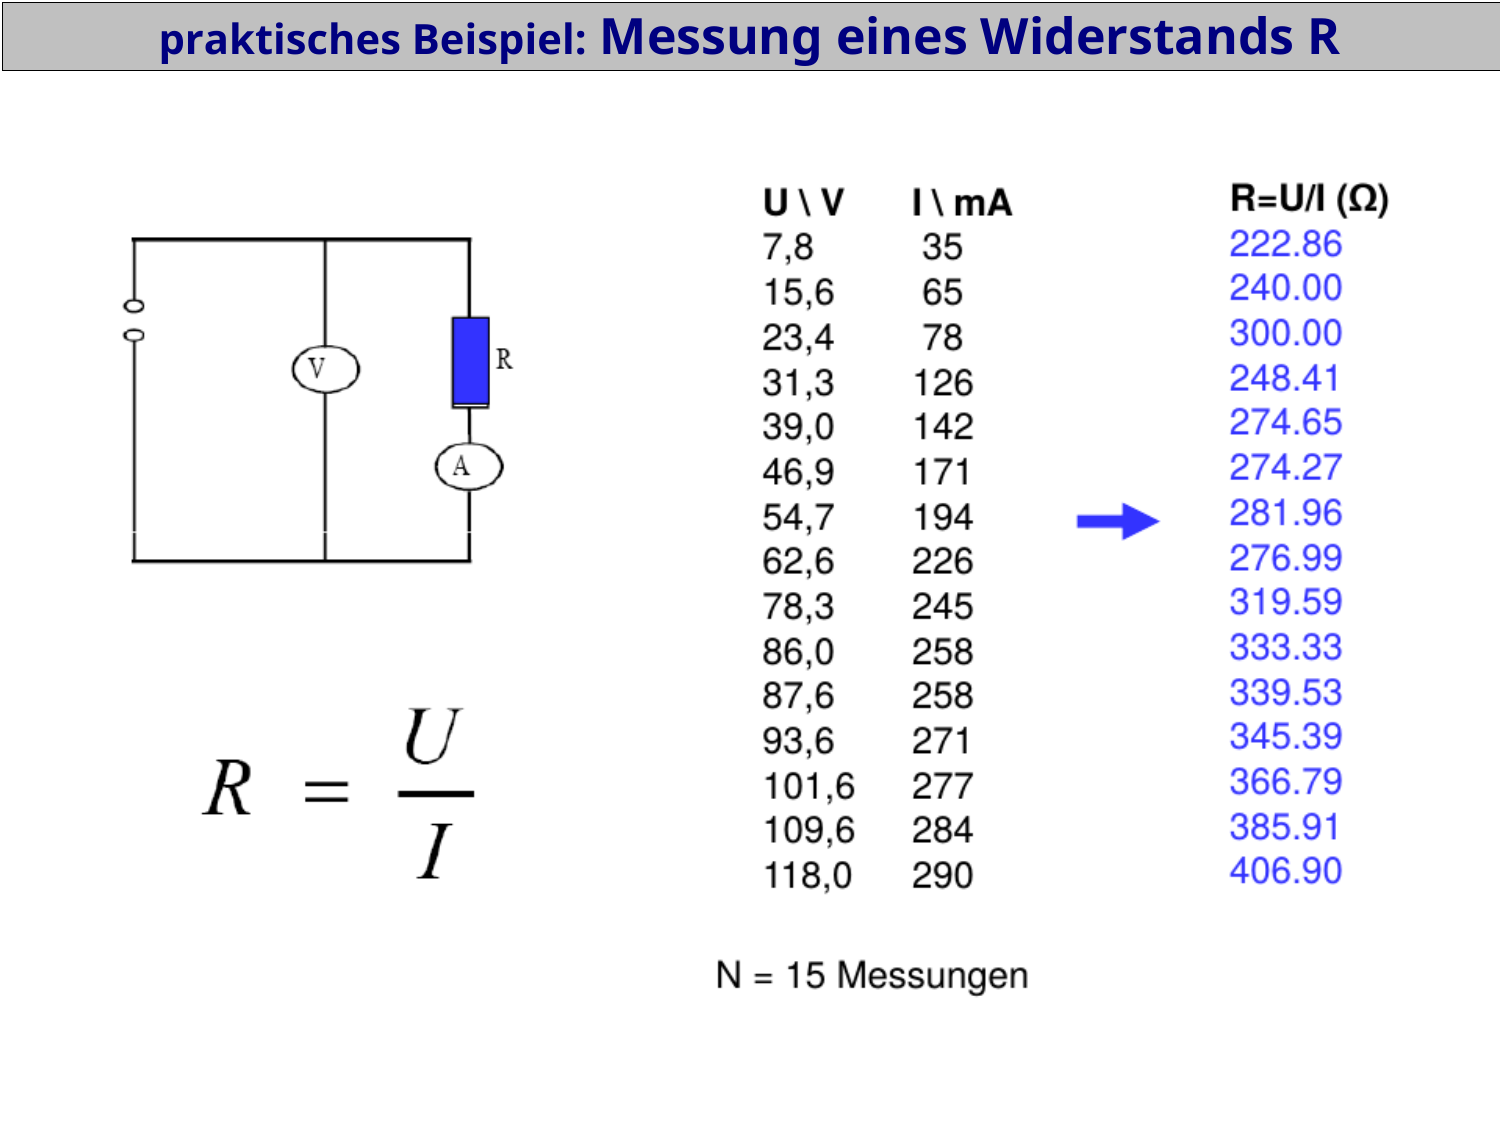

# praktisches Beispiel: Messung eines Widerstands R